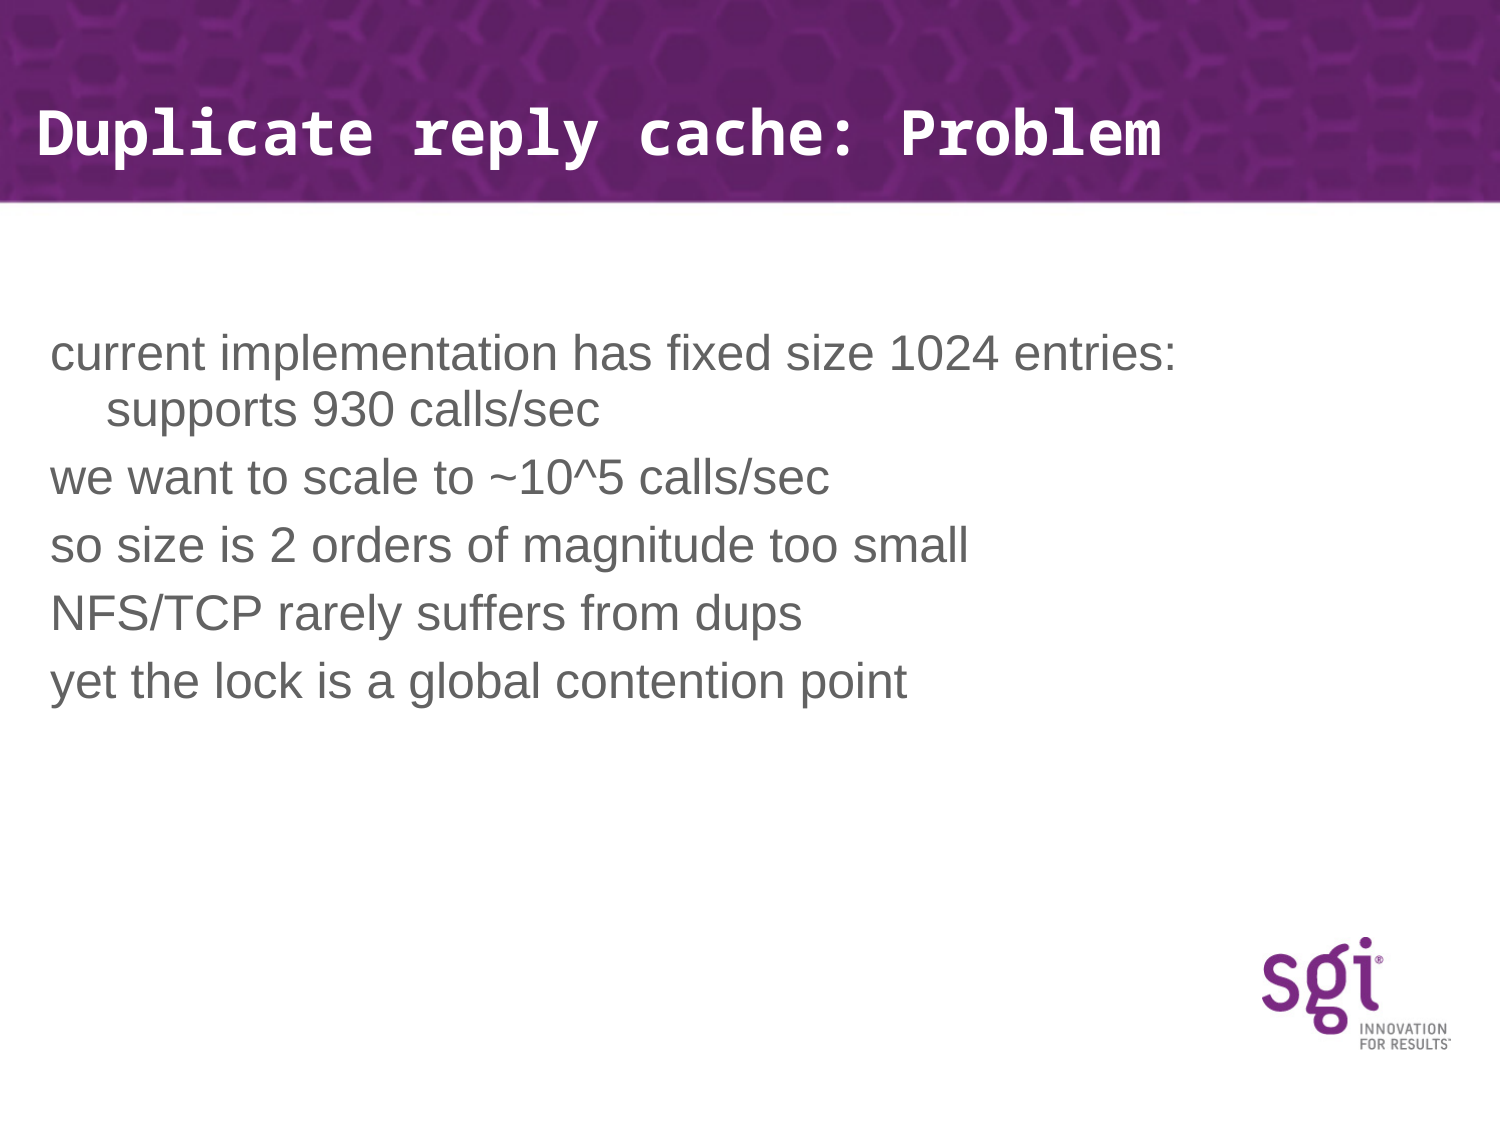

# Duplicate reply cache: Problem
current implementation has fixed size 1024 entries: supports 930 calls/sec
we want to scale to ~10^5 calls/sec
so size is 2 orders of magnitude too small
NFS/TCP rarely suffers from dups
yet the lock is a global contention point